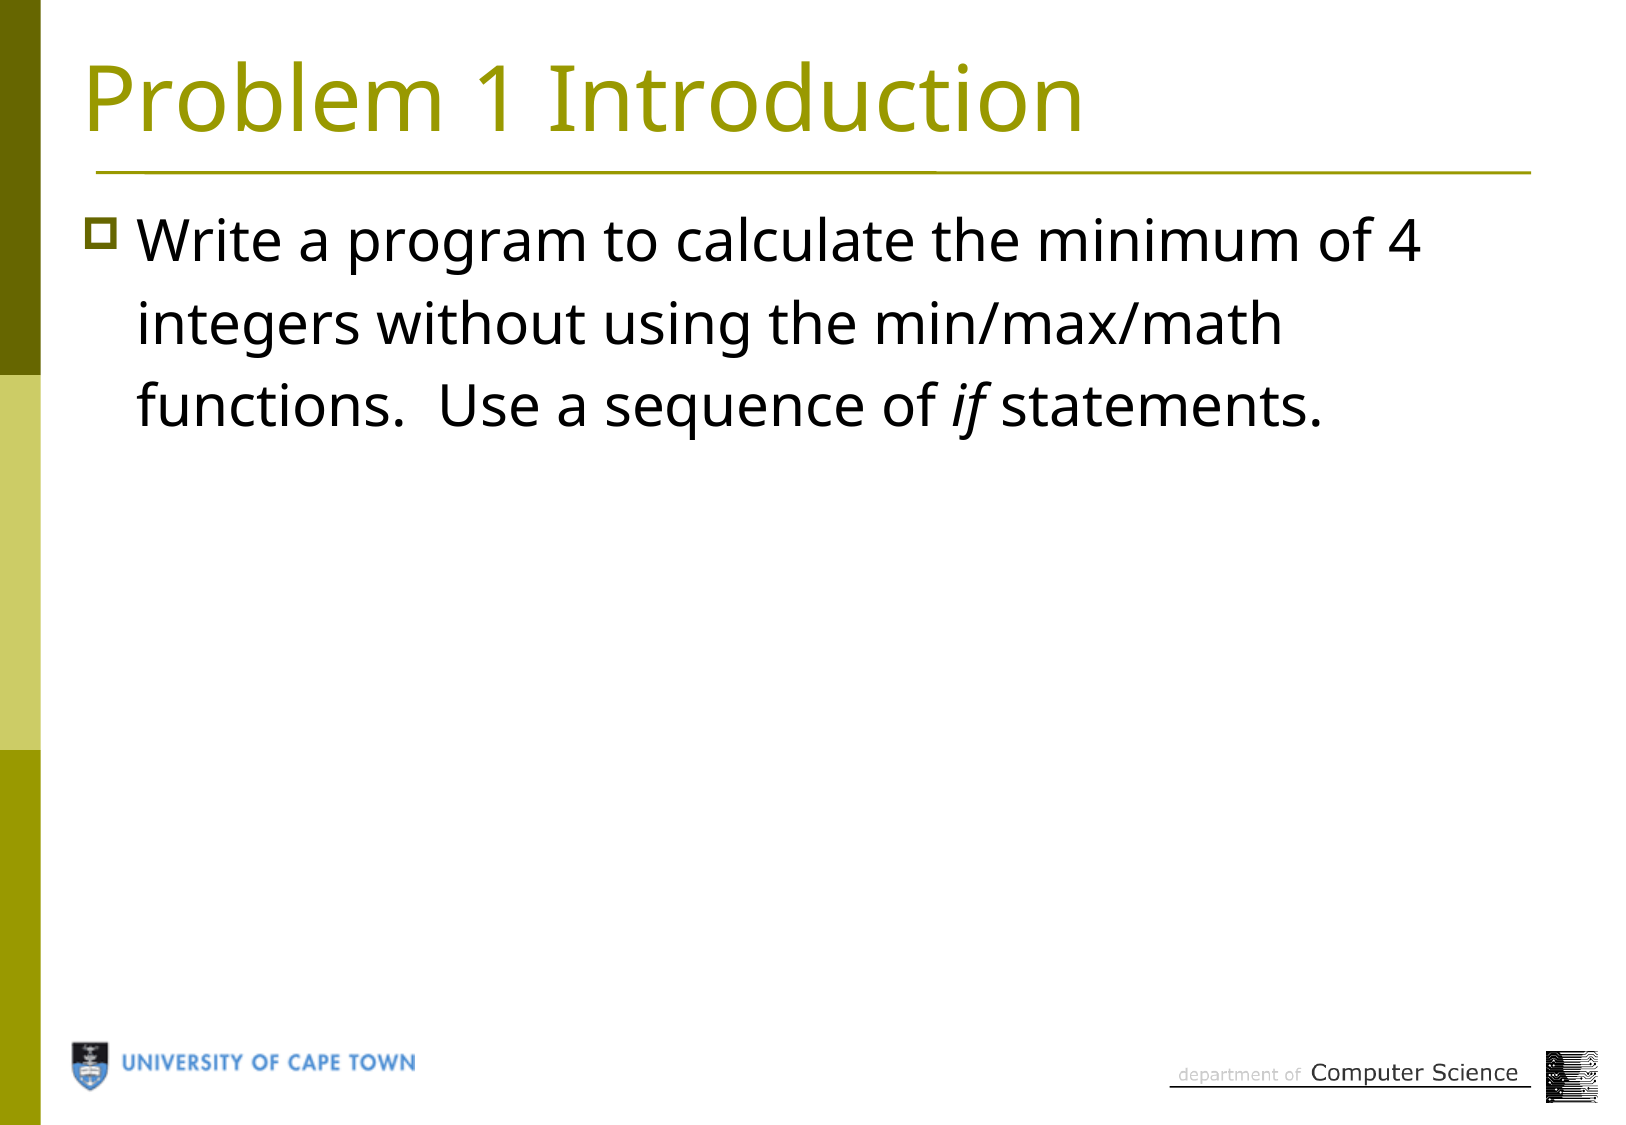

# Problem 1 Introduction
Write a program to calculate the minimum of 4 integers without using the min/max/math functions. Use a sequence of if statements.